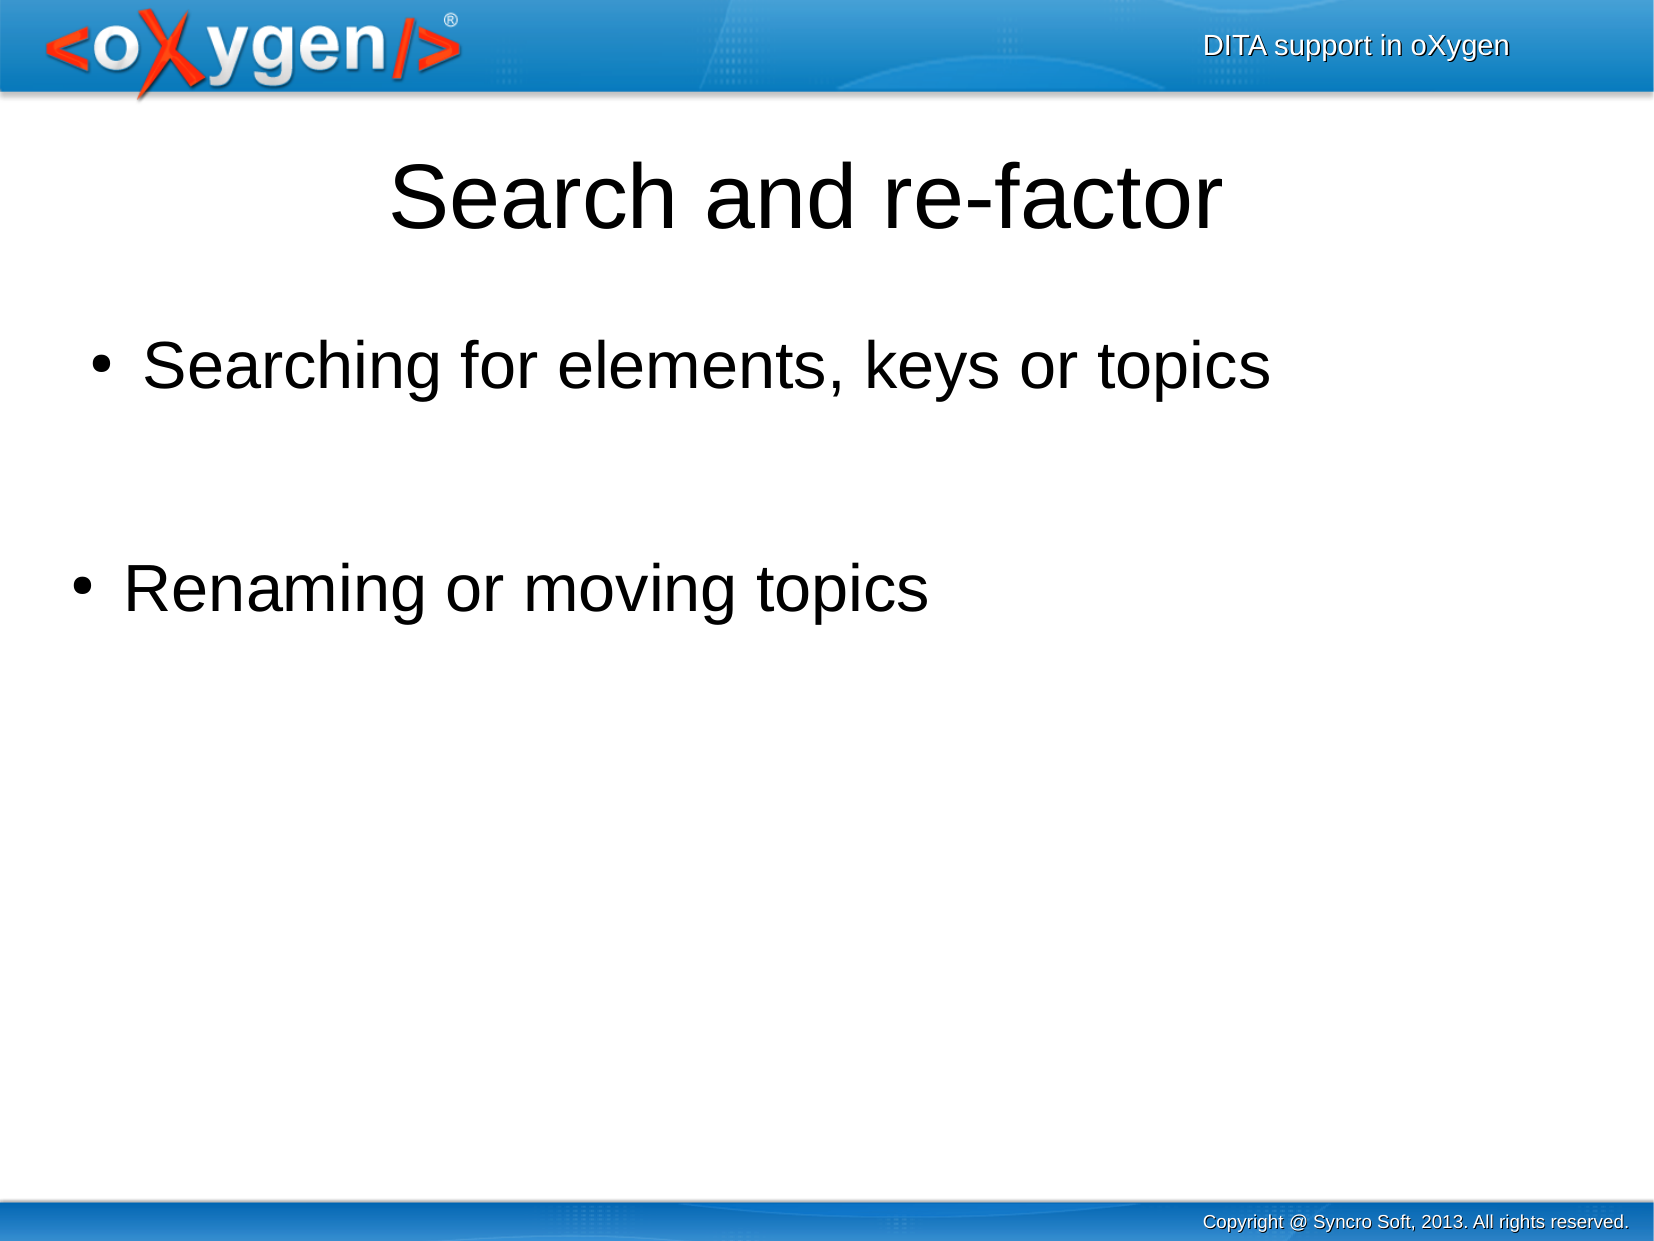

# Search and re-factor
Searching for elements, keys or topics
Renaming or moving topics